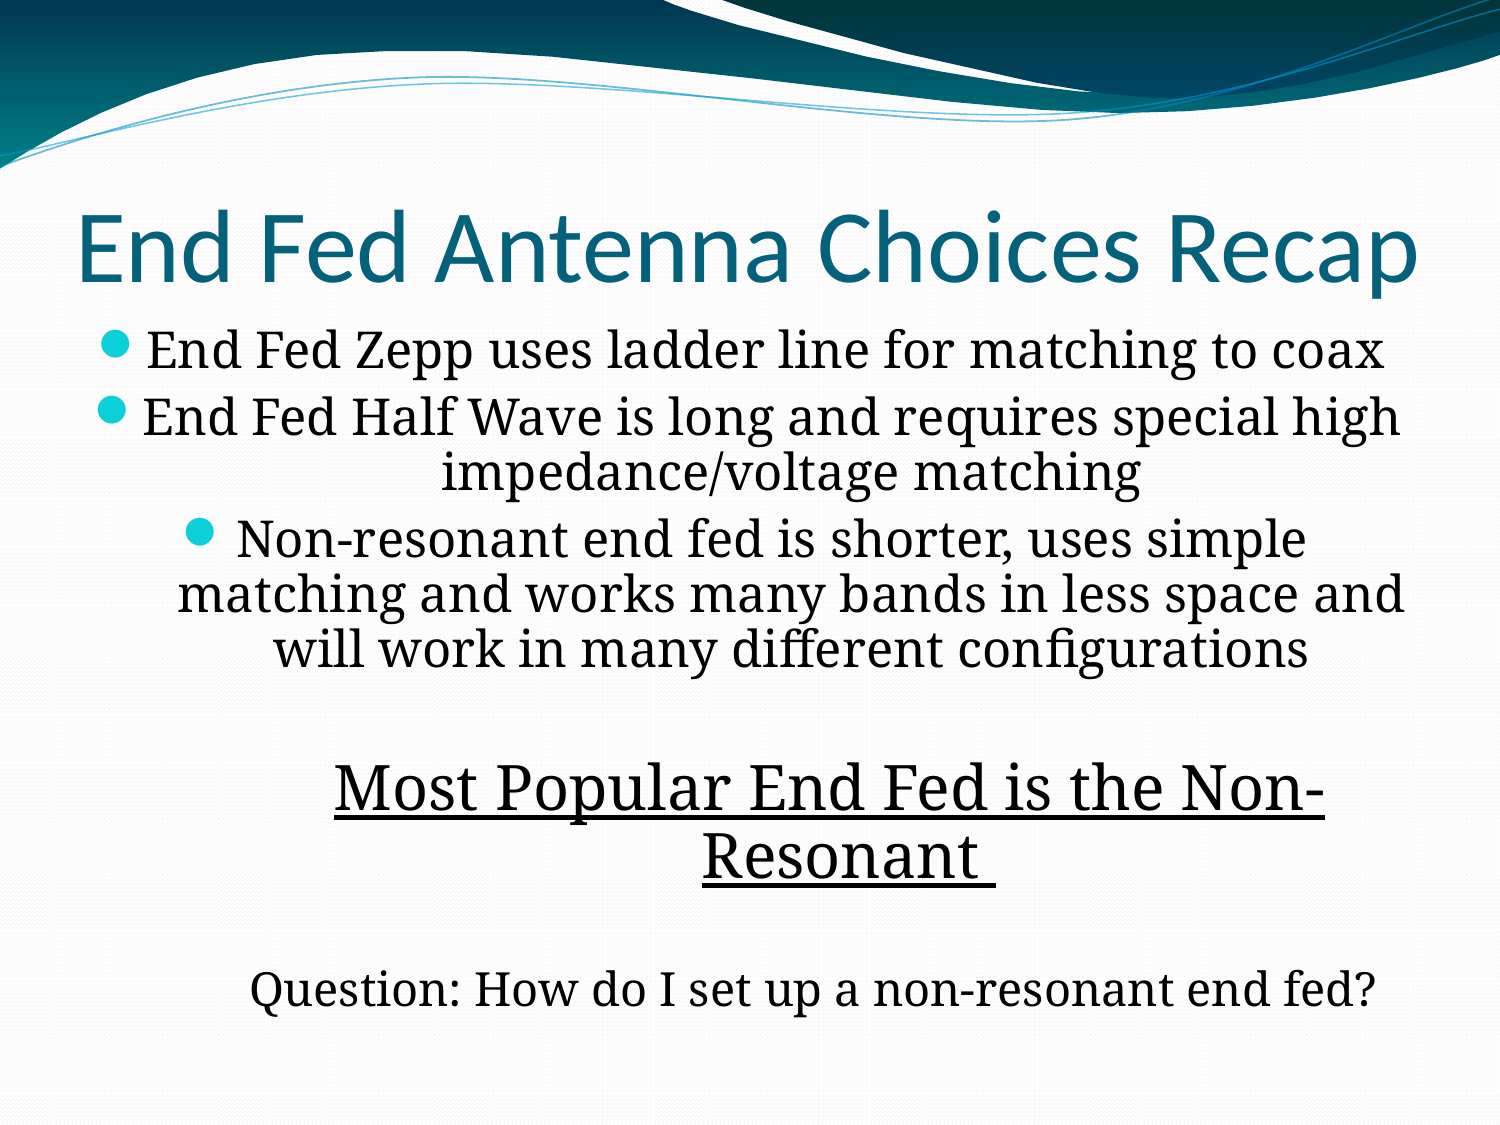

# End Fed Antenna Choices Recap
End Fed Zepp uses ladder line for matching to coax
End Fed Half Wave is long and requires special high impedance/voltage matching
Non-resonant end fed is shorter, uses simple matching and works many bands in less space and will work in many different configurations
Most Popular End Fed is the Non-Resonant
Question: How do I set up a non-resonant end fed?